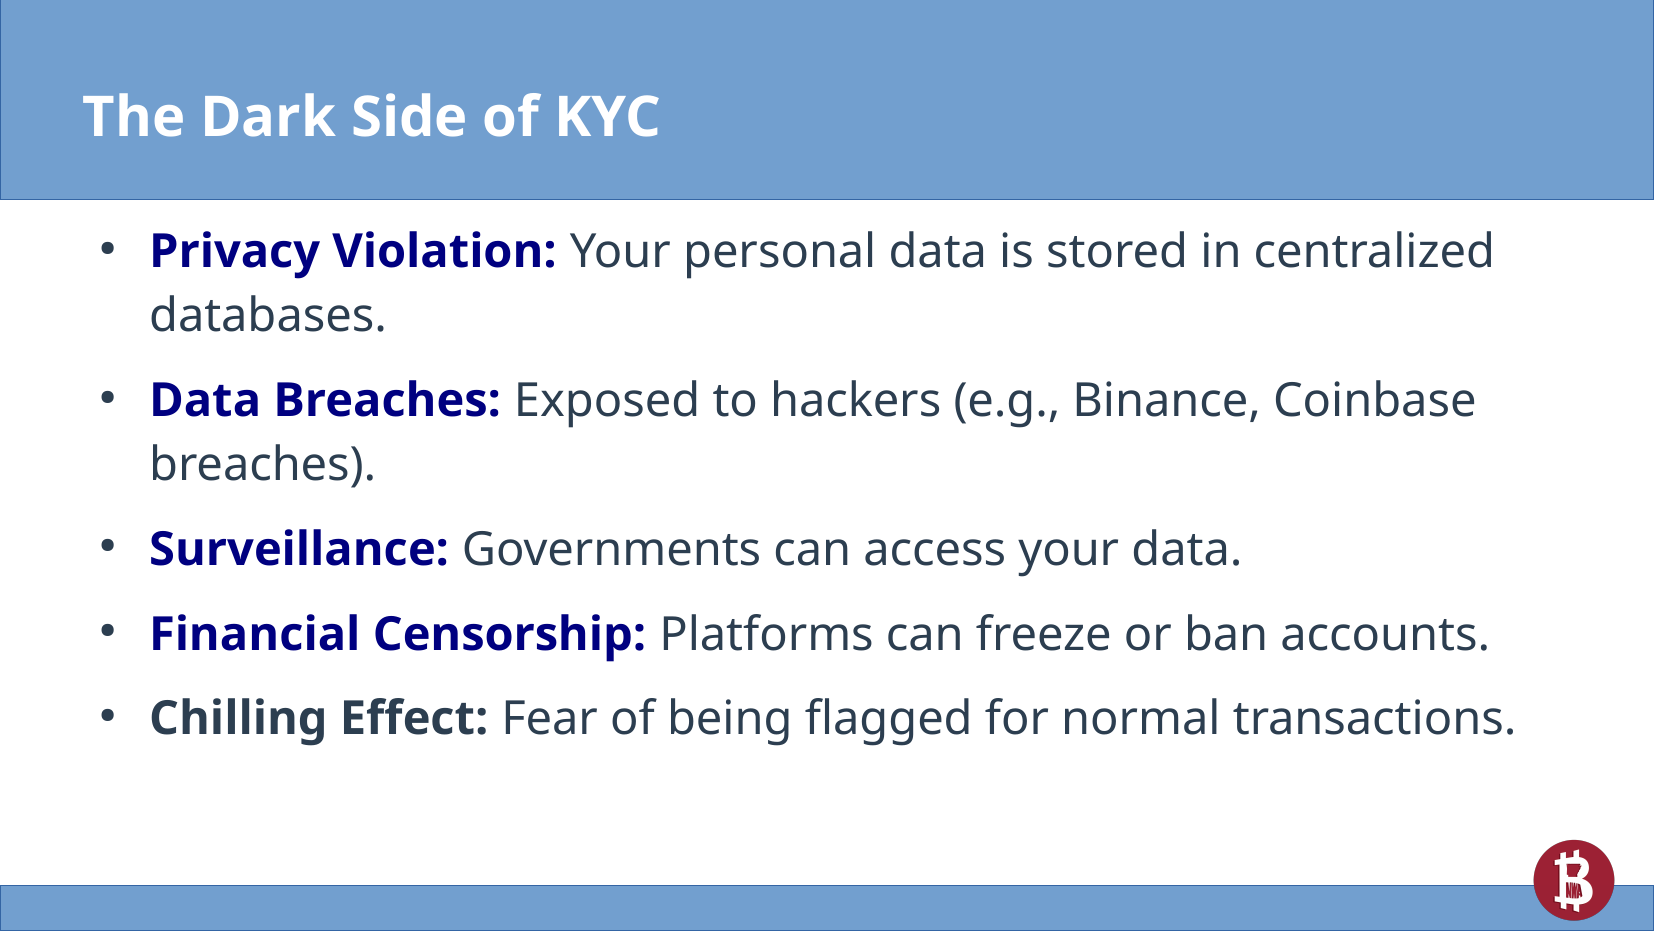

# The Dark Side of KYC
Privacy Violation: Your personal data is stored in centralized databases.
Data Breaches: Exposed to hackers (e.g., Binance, Coinbase breaches).
Surveillance: Governments can access your data.
Financial Censorship: Platforms can freeze or ban accounts.
Chilling Effect: Fear of being flagged for normal transactions.